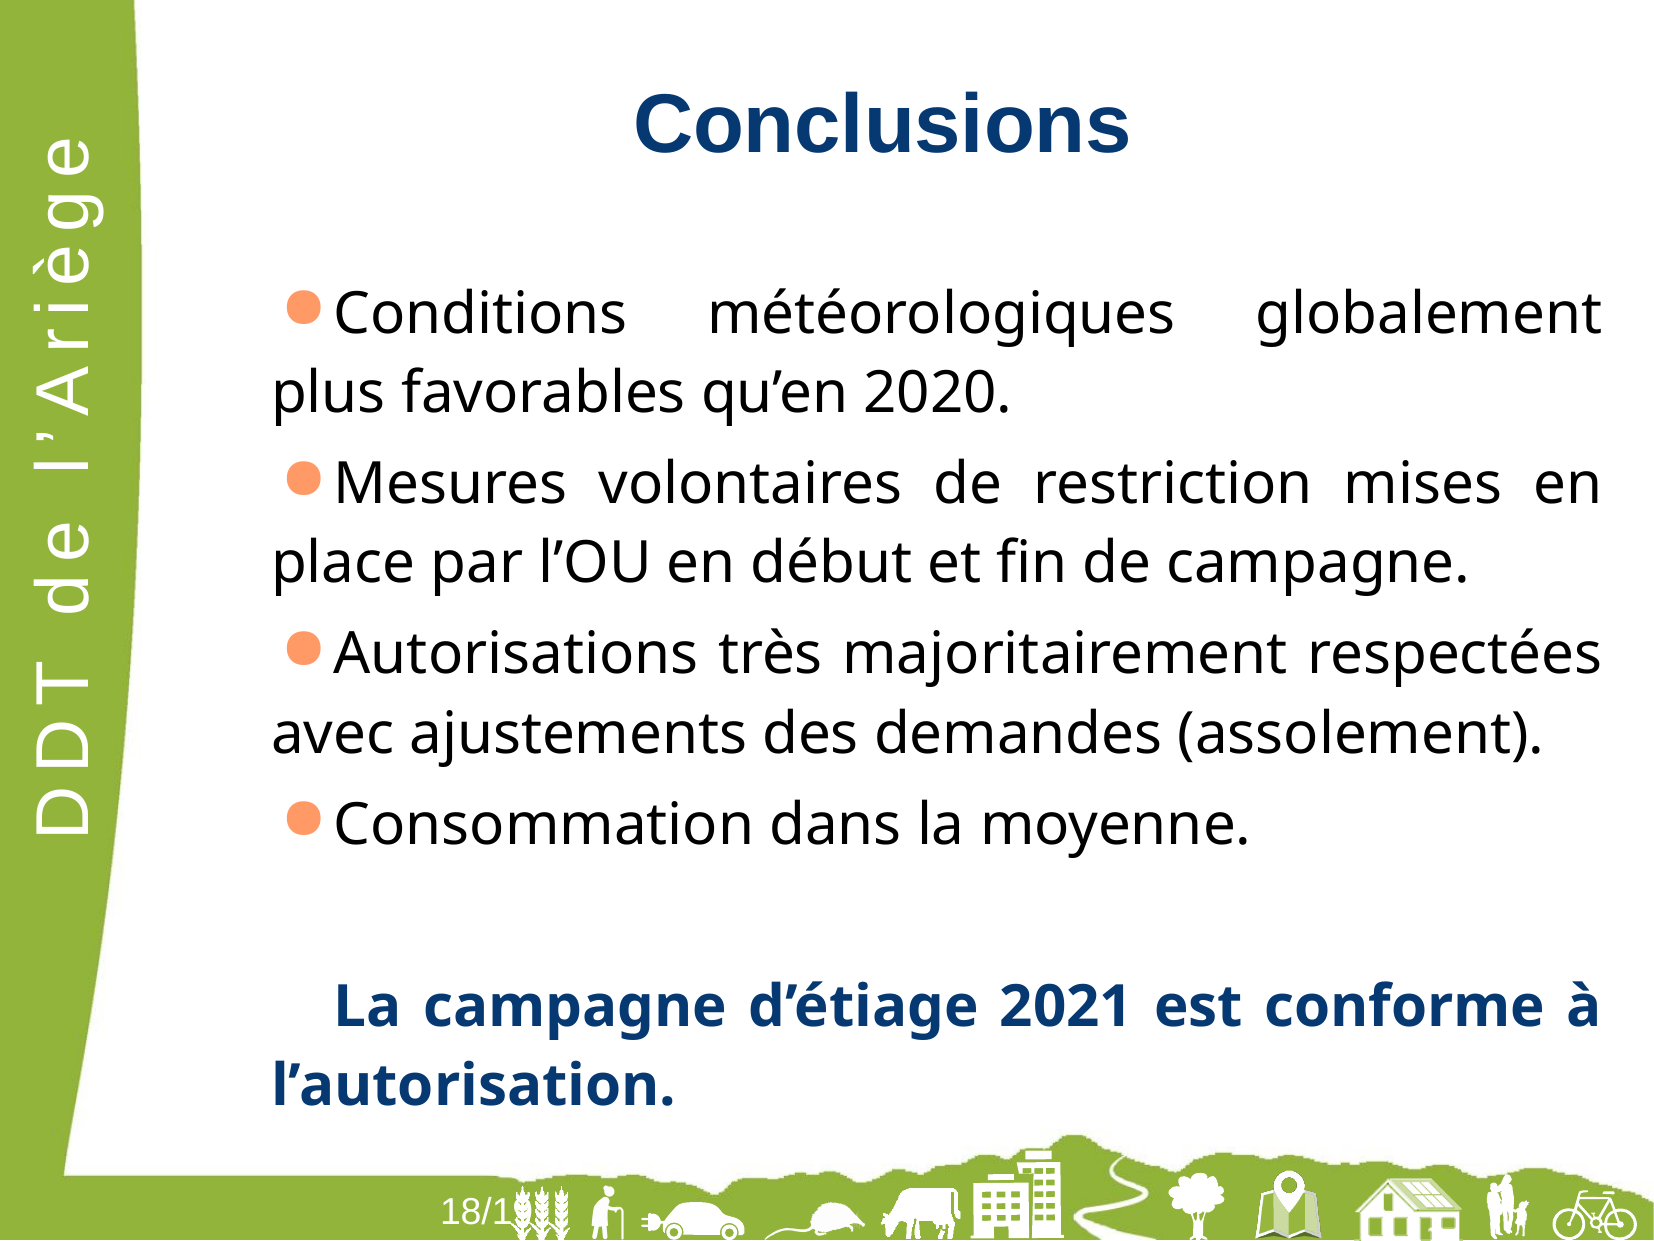

# Conclusions
Conditions météorologiques globalement plus favorables qu’en 2020.
Mesures volontaires de restriction mises en place par l’OU en début et fin de campagne.
Autorisations très majoritairement respectées avec ajustements des demandes (assolement).
Consommation dans la moyenne.
La campagne d’étiage 2021 est conforme à l’autorisation.